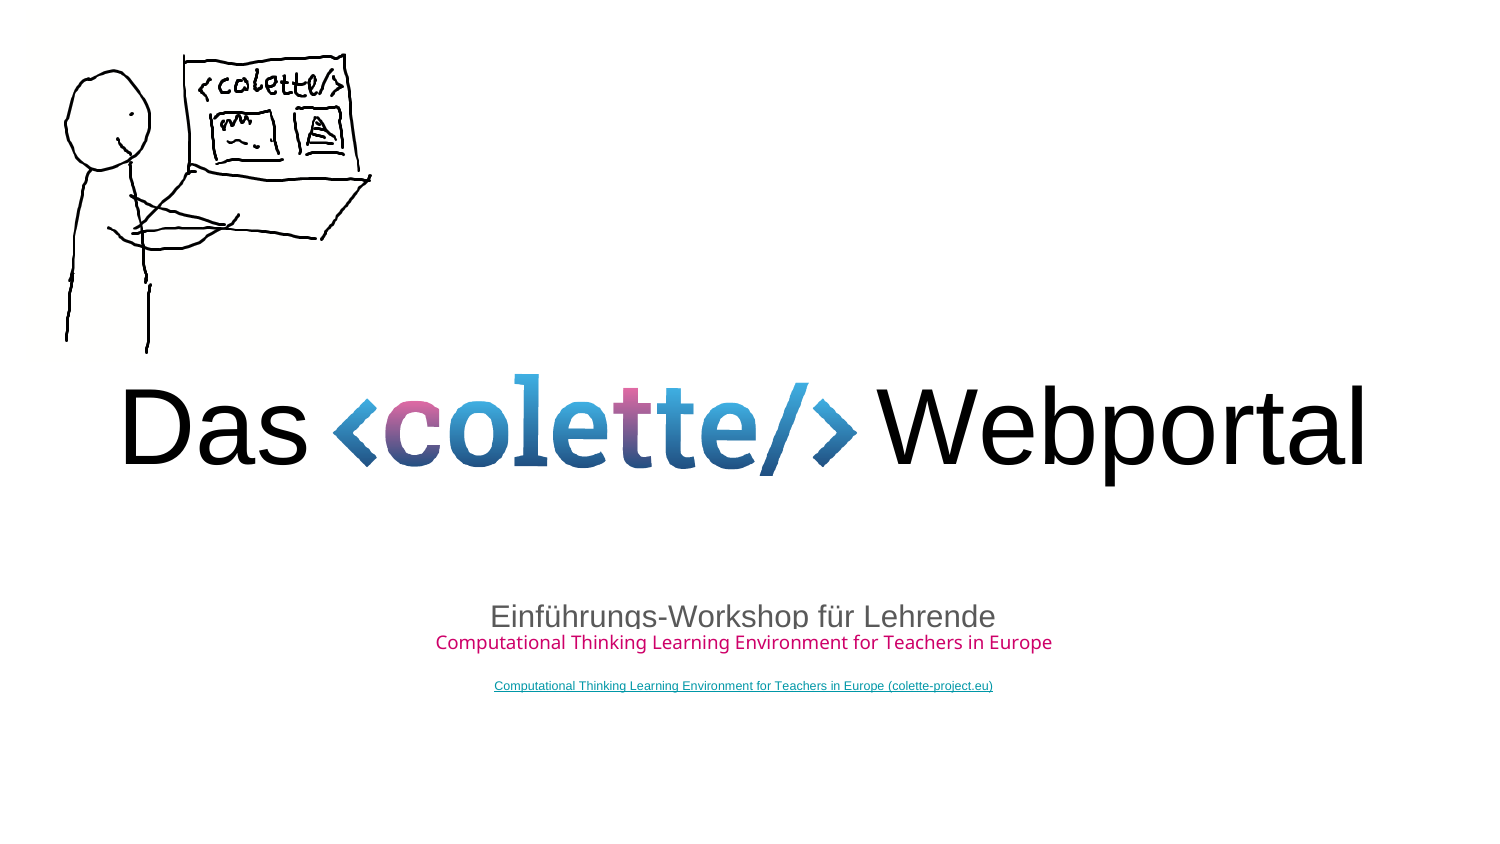

# Das <colette/> Webportal
Einführungs-Workshop für Lehrende
Computational Thinking Learning Environment for Teachers in Europe
Computational Thinking Learning Environment for Teachers in Europe (colette-project.eu)